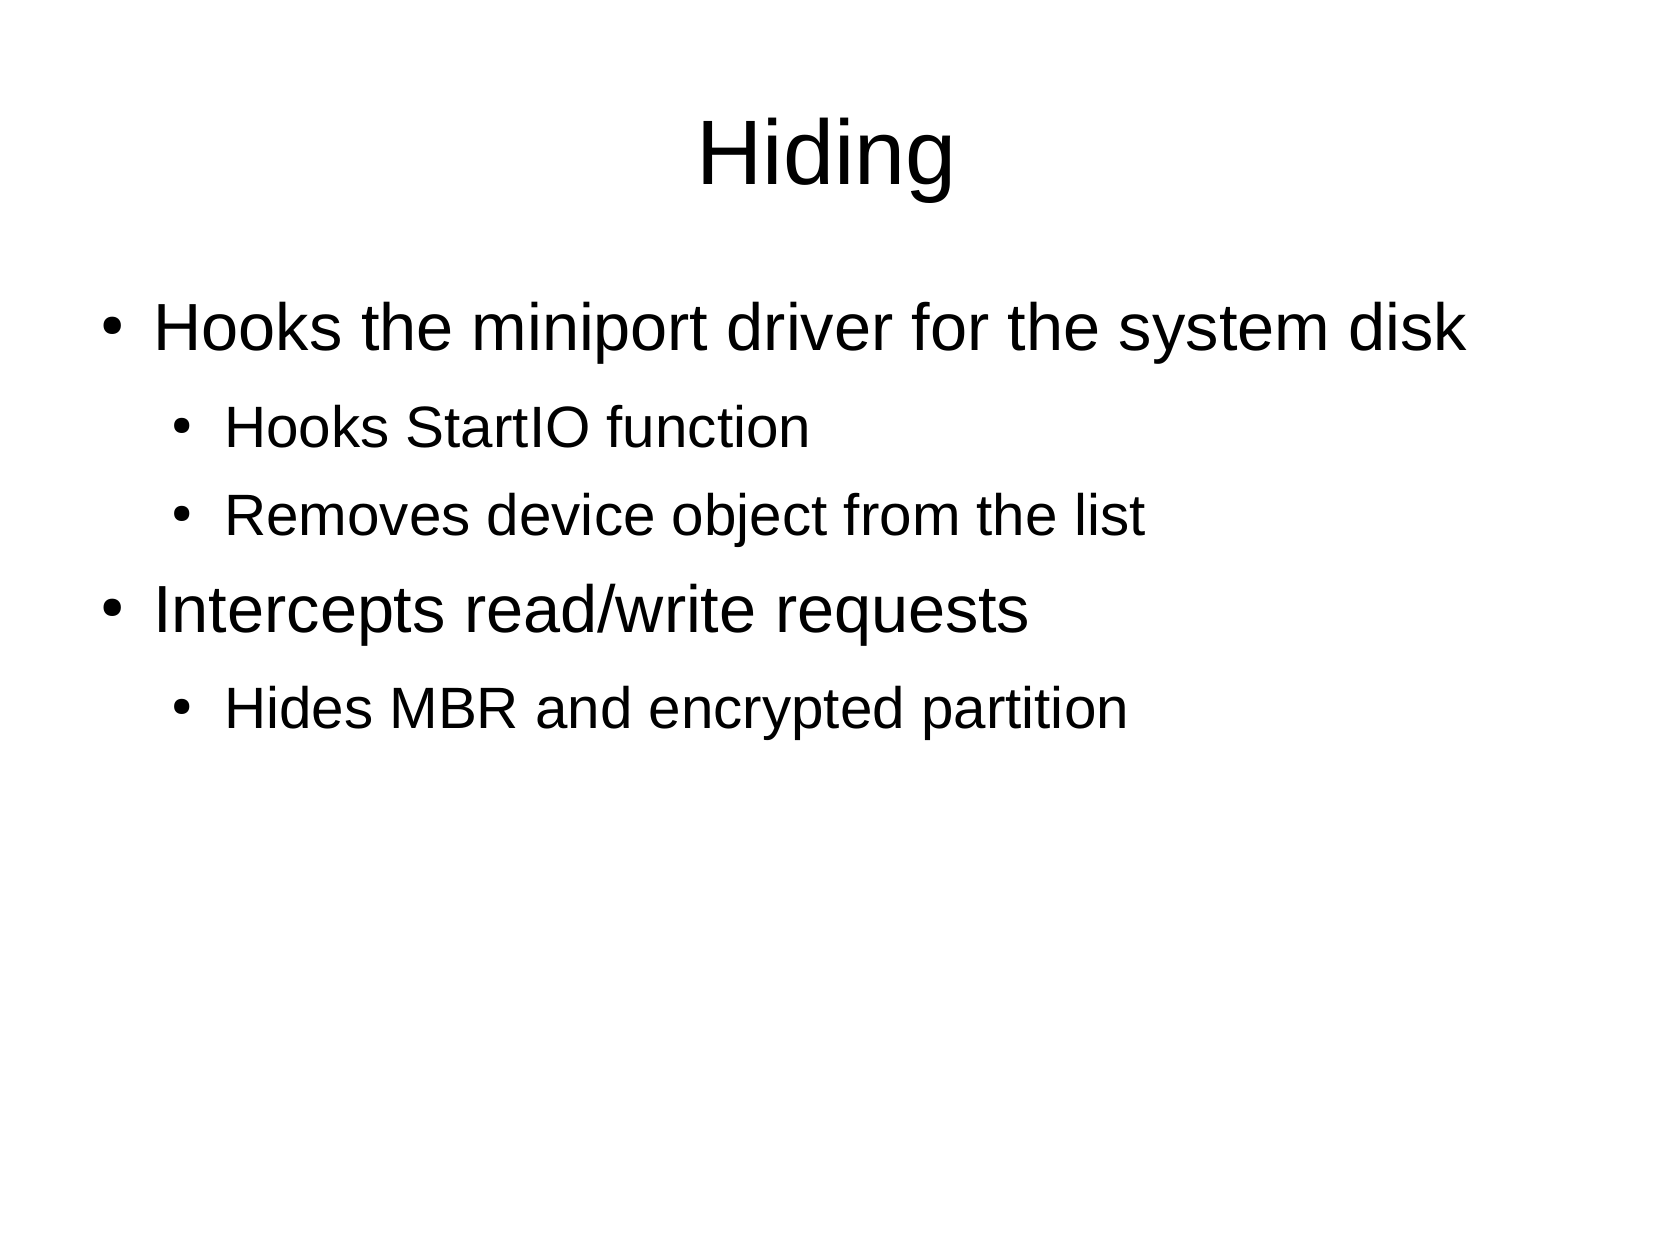

# Hiding
Hooks the miniport driver for the system disk
Hooks StartIO function
Removes device object from the list
Intercepts read/write requests
Hides MBR and encrypted partition